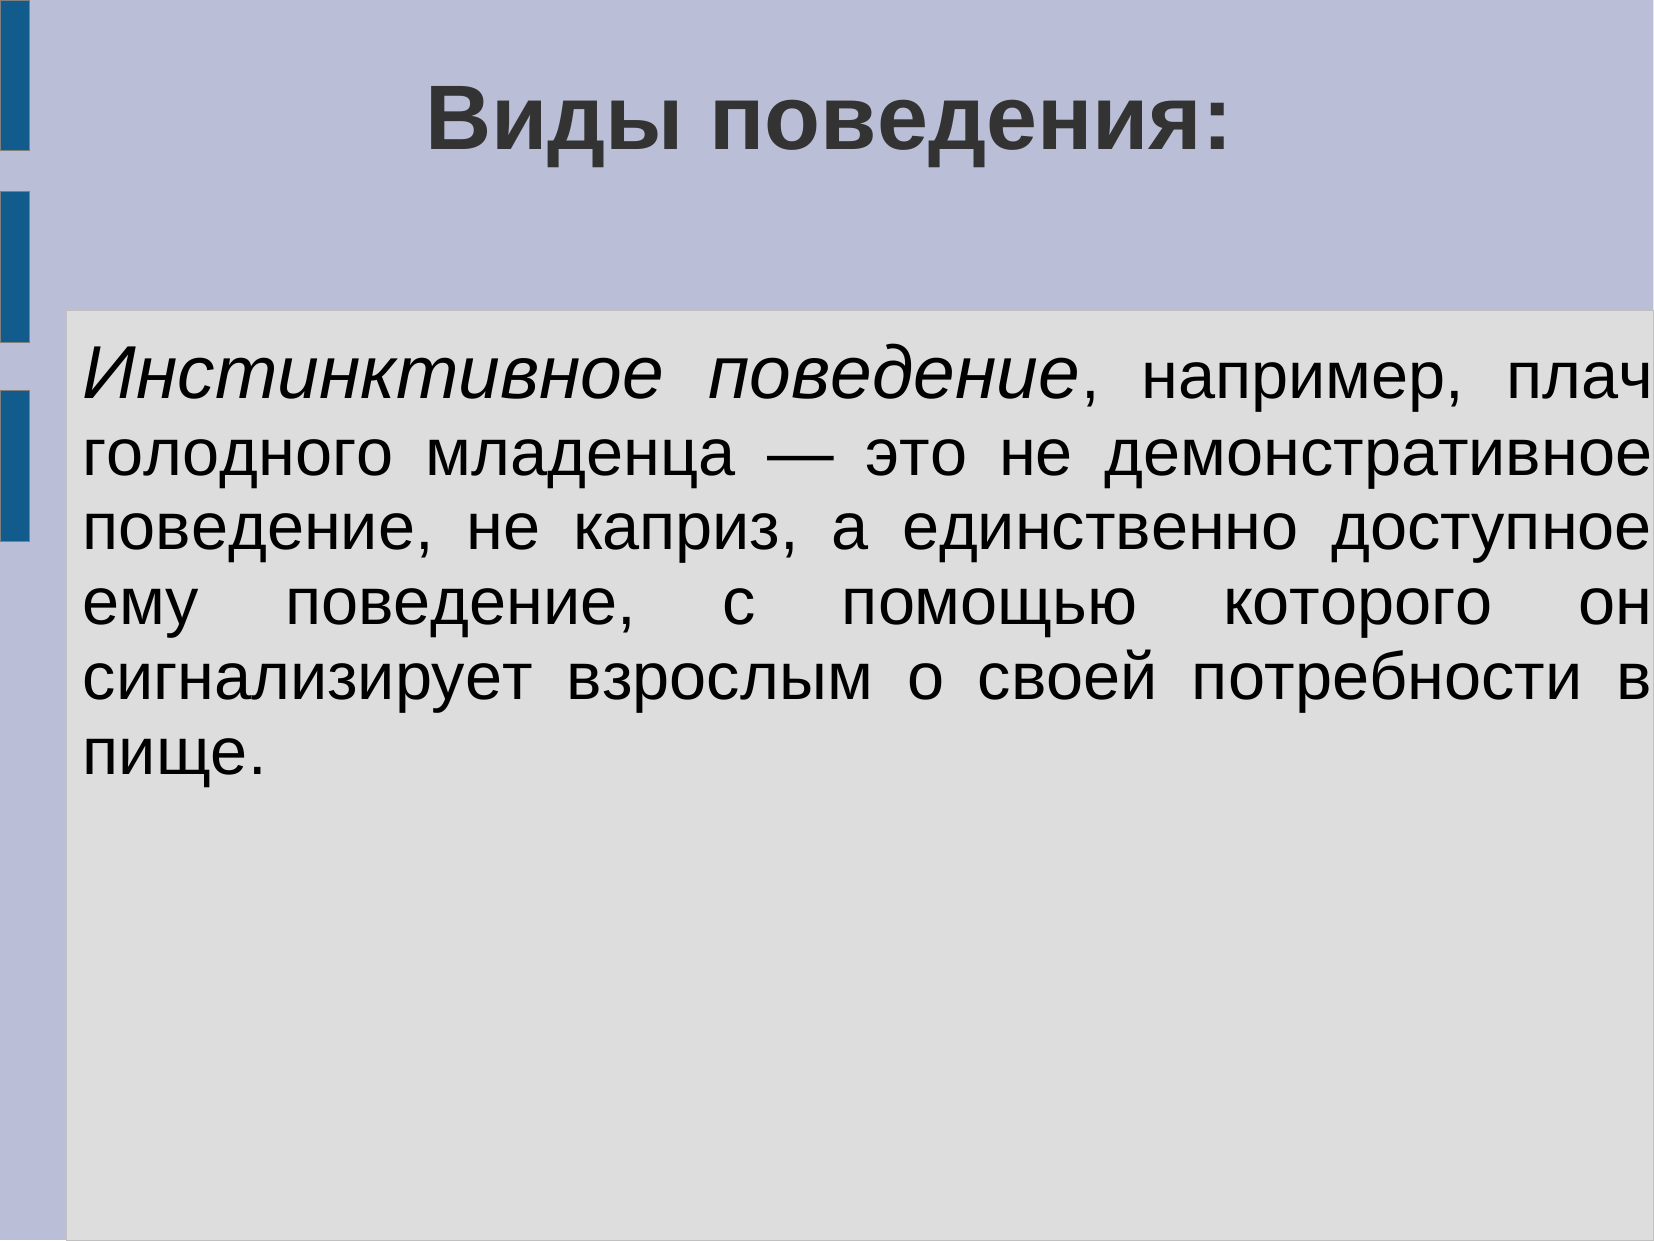

# Виды поведения:
Инстинктивное поведение, например, плач голодного младенца — это не демонстративное поведение, не каприз, а единственно доступное ему поведение, с помощью которого он сигнализирует взрослым о своей потребности в пище.